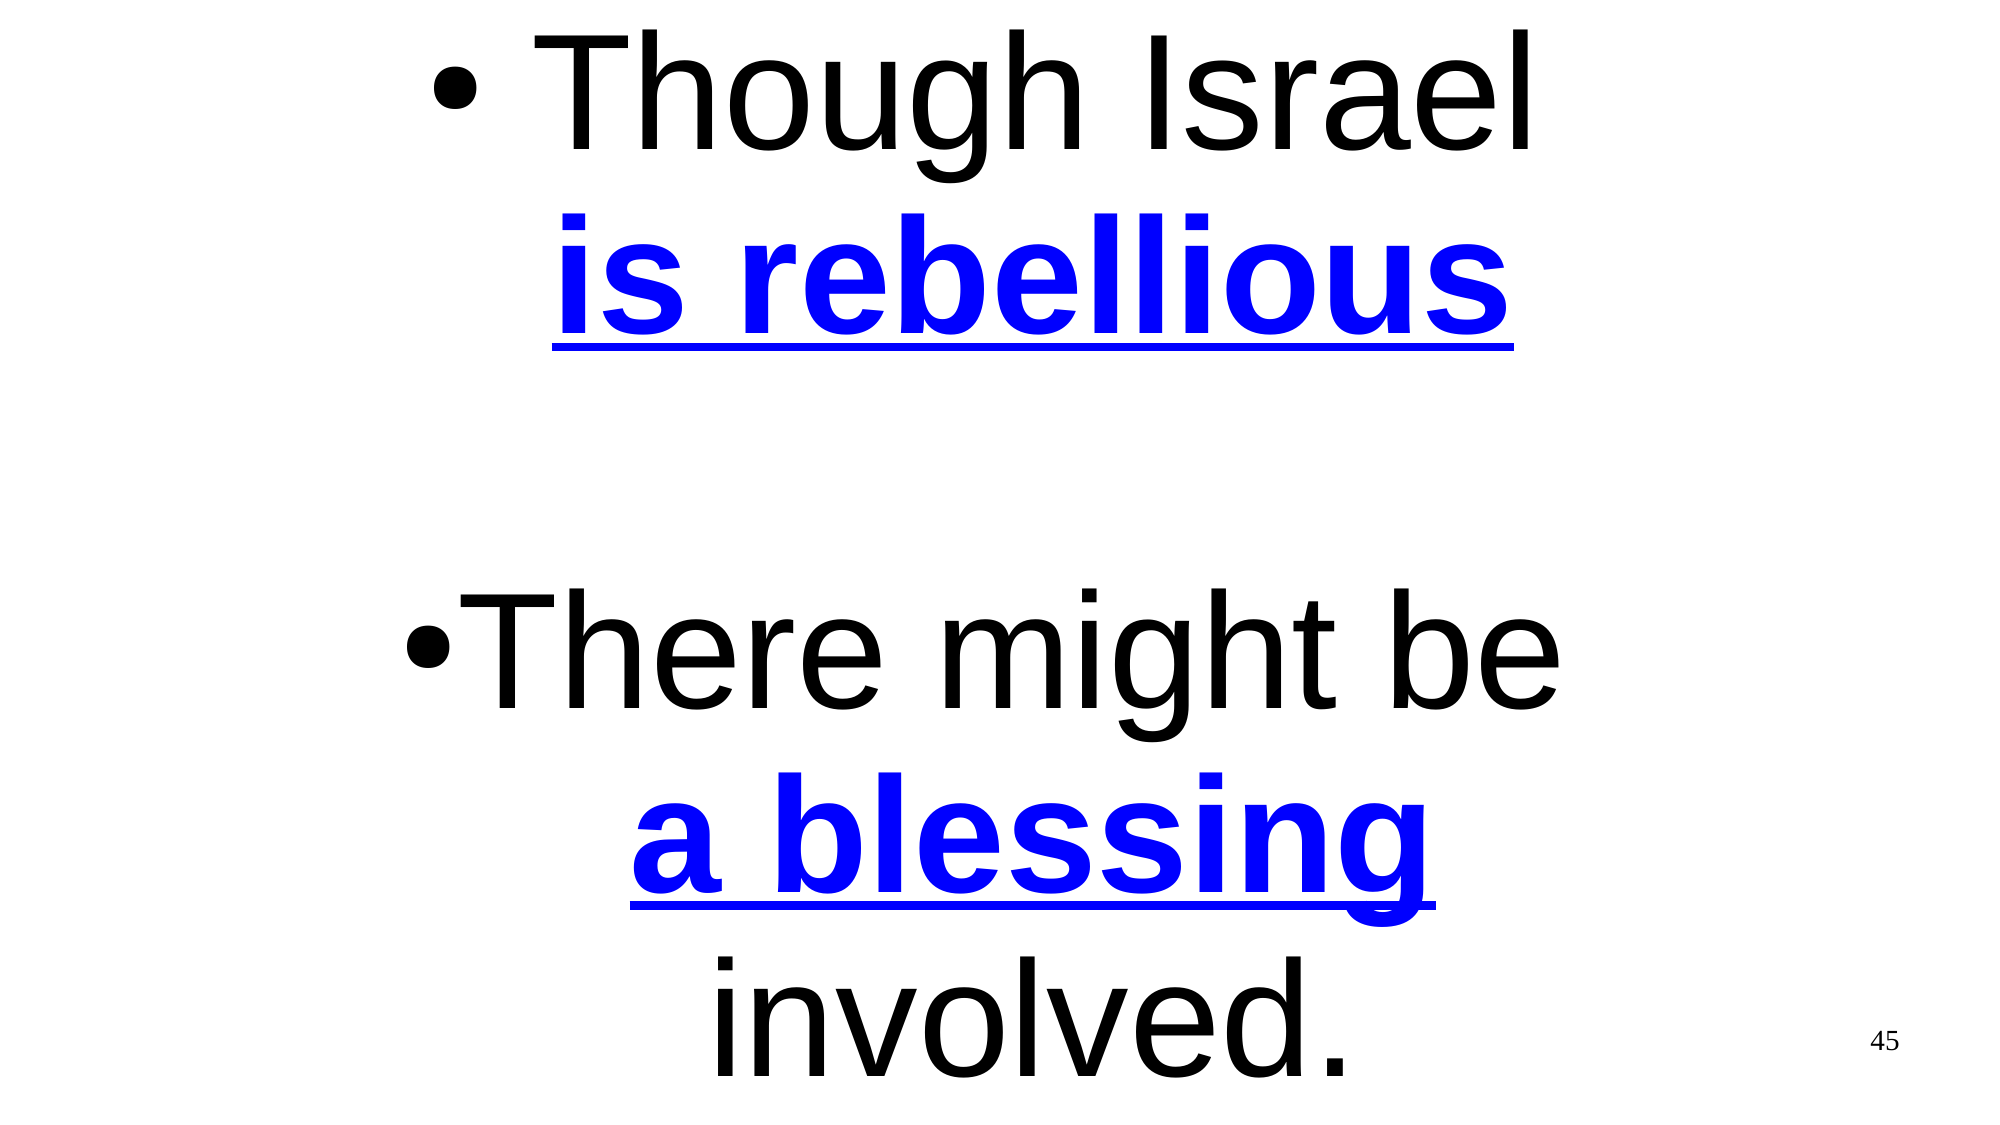

# Though Israel is rebellious
There might be
a blessing
involved.
45